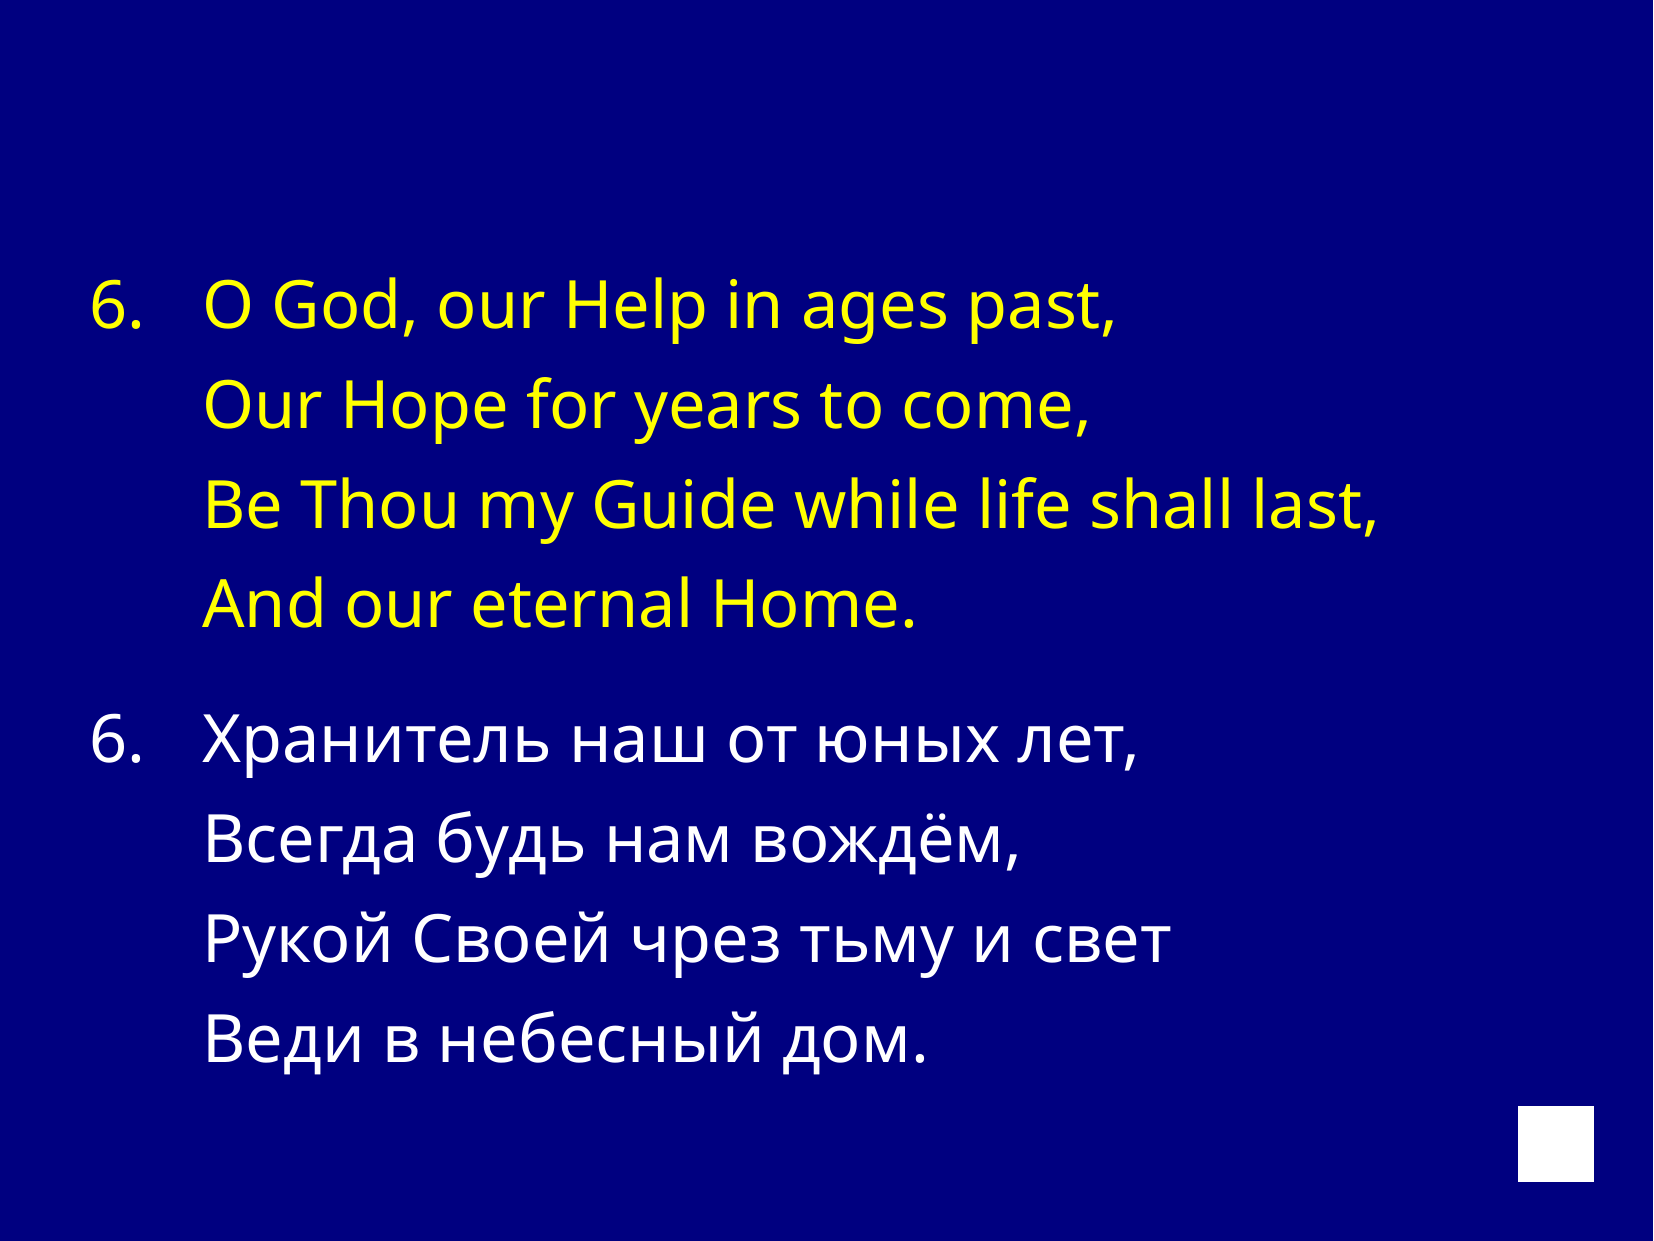

6.	O God, our Help in ages past,
	Our Hope for years to come,
	Be Thou my Guide while life shall last,
	And our eternal Home.
6.	Хранитель наш от юных лет,
	Всегда будь нам вождём,
	Рукой Своей чрез тьму и свет
	Веди в небесный дом.